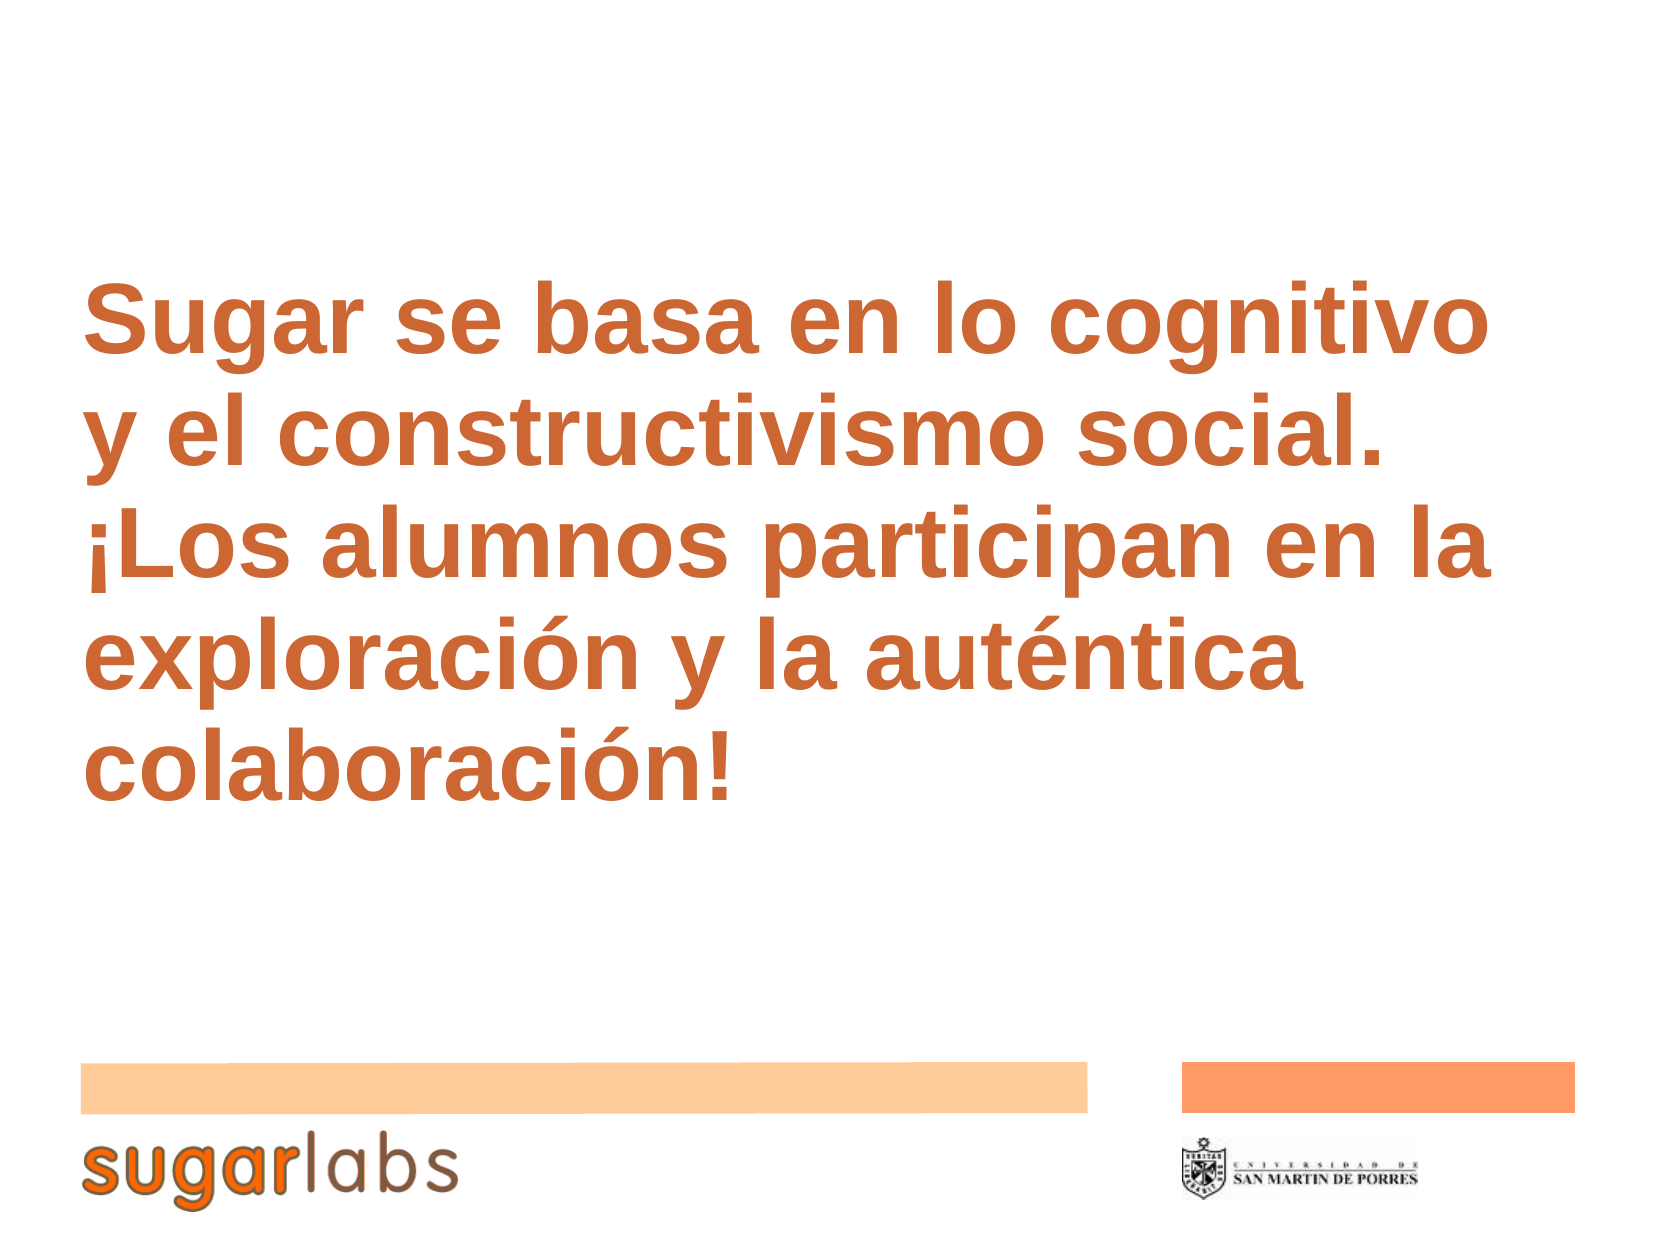

# Sugar se basa en lo cognitivo y el constructivismo social. ¡Los alumnos participan en la exploración y la auténtica colaboración!